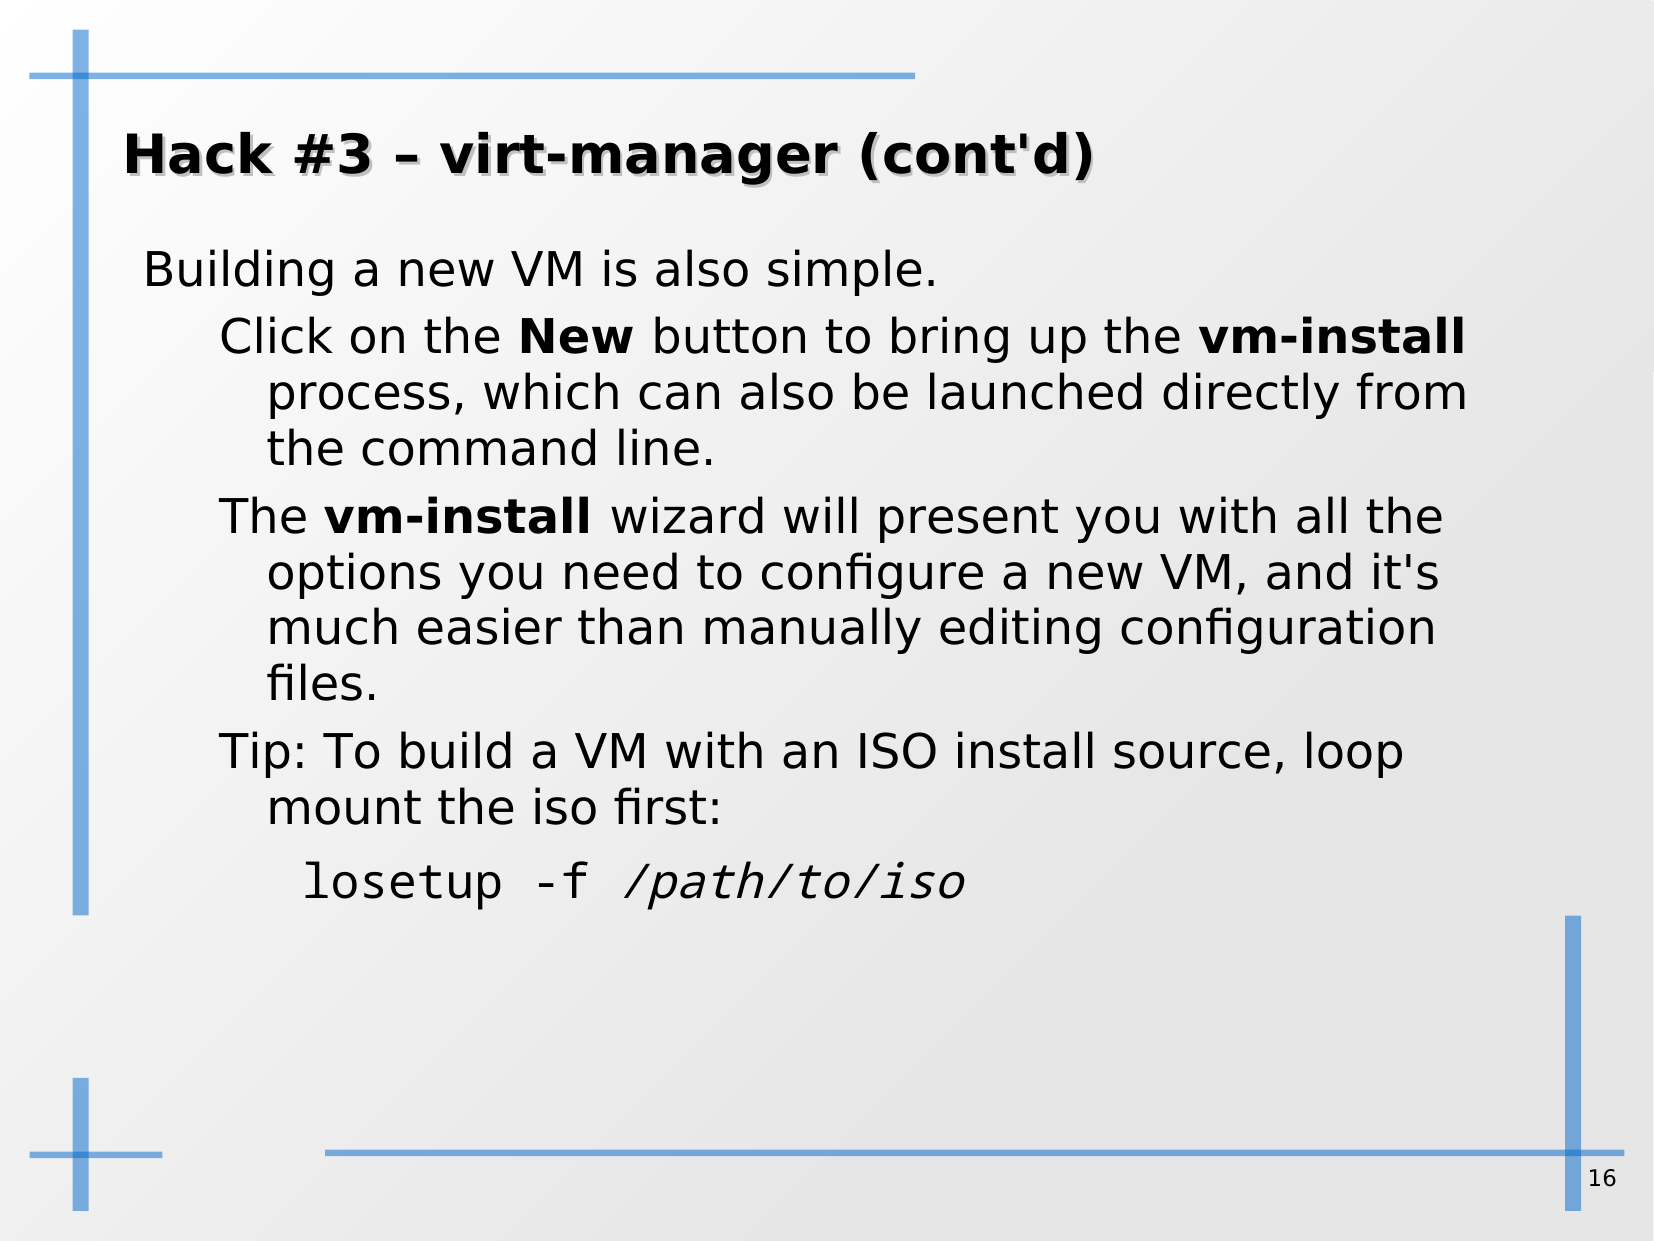

# Hack #3 – virt-manager (cont'd)
Building a new VM is also simple.
Click on the New button to bring up the vm-install process, which can also be launched directly from the command line.
The vm-install wizard will present you with all the options you need to configure a new VM, and it's much easier than manually editing configuration files.
Tip: To build a VM with an ISO install source, loop mount the iso first:
losetup -f /path/to/iso